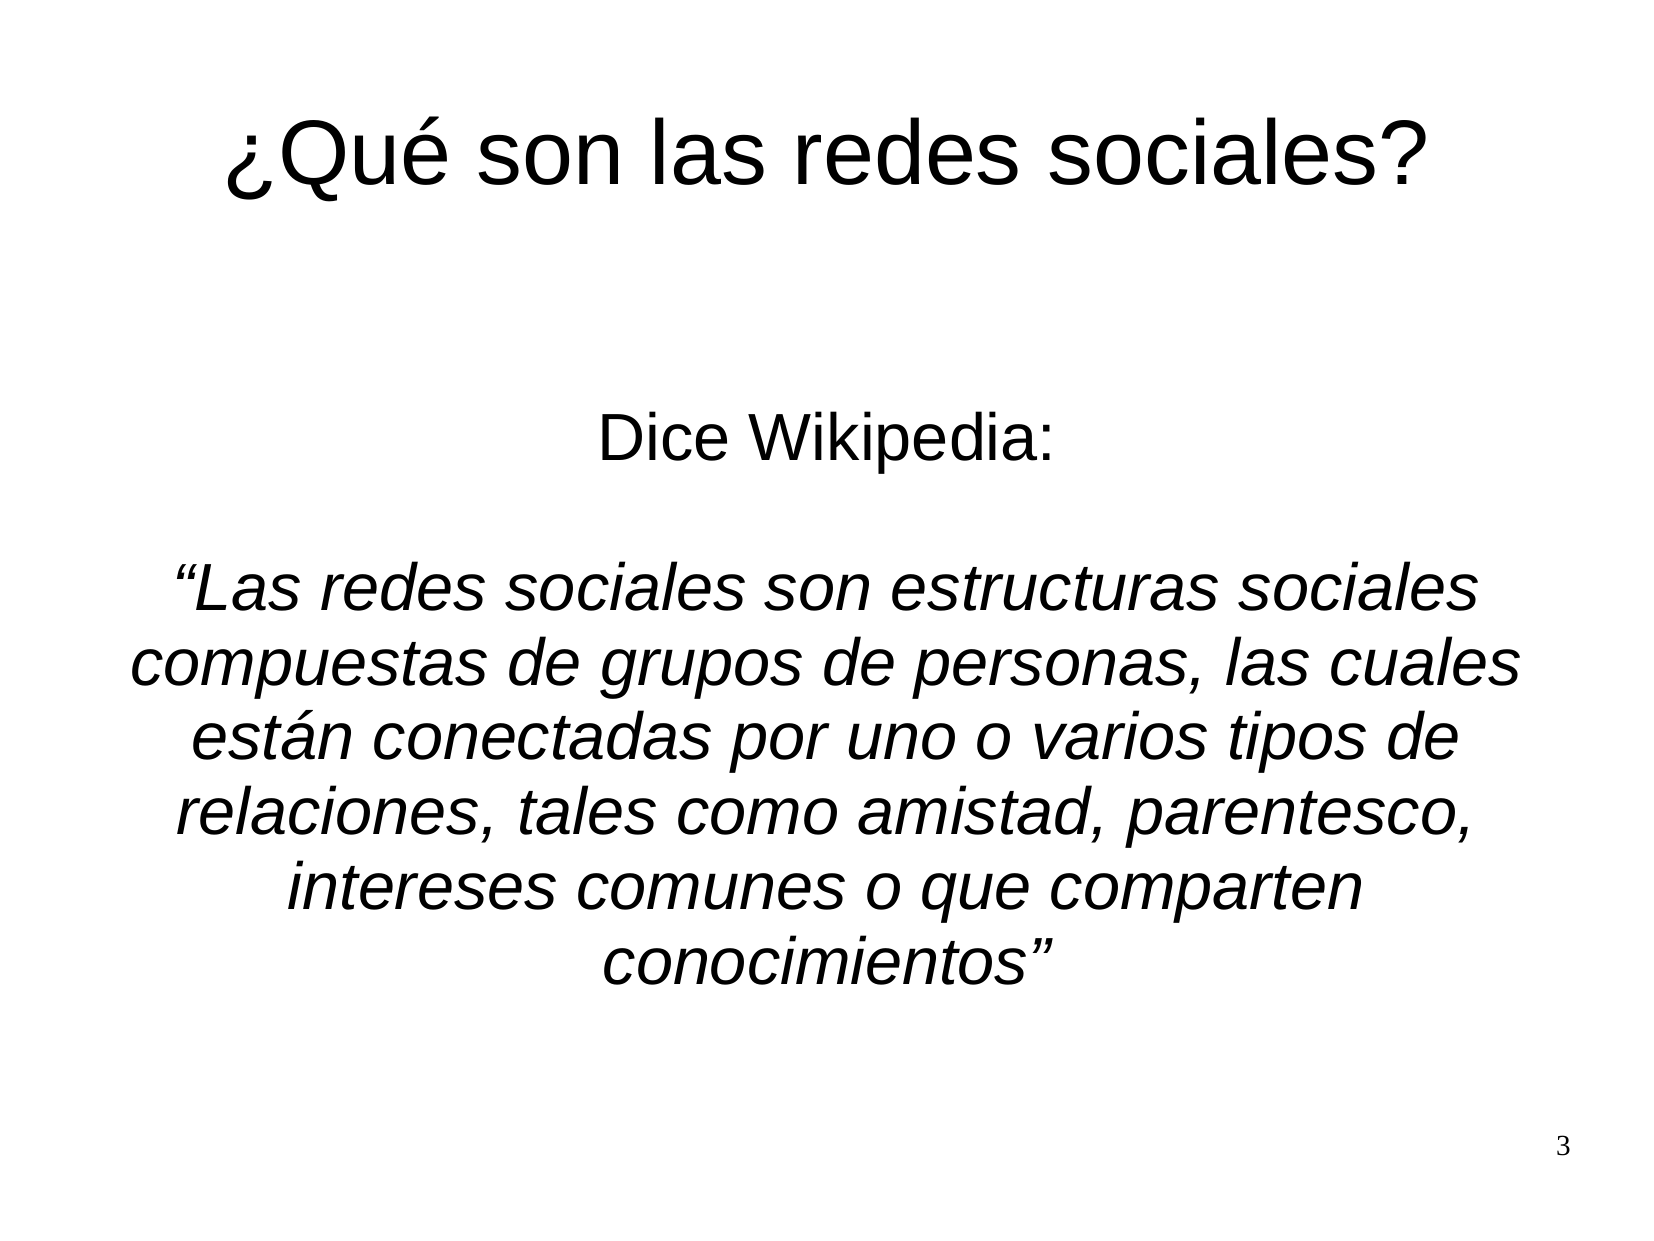

¿Qué son las redes sociales?
# Dice Wikipedia:
“Las redes sociales son estructuras sociales compuestas de grupos de personas, las cuales están conectadas por uno o varios tipos de relaciones, tales como amistad, parentesco, intereses comunes o que comparten conocimientos”
3